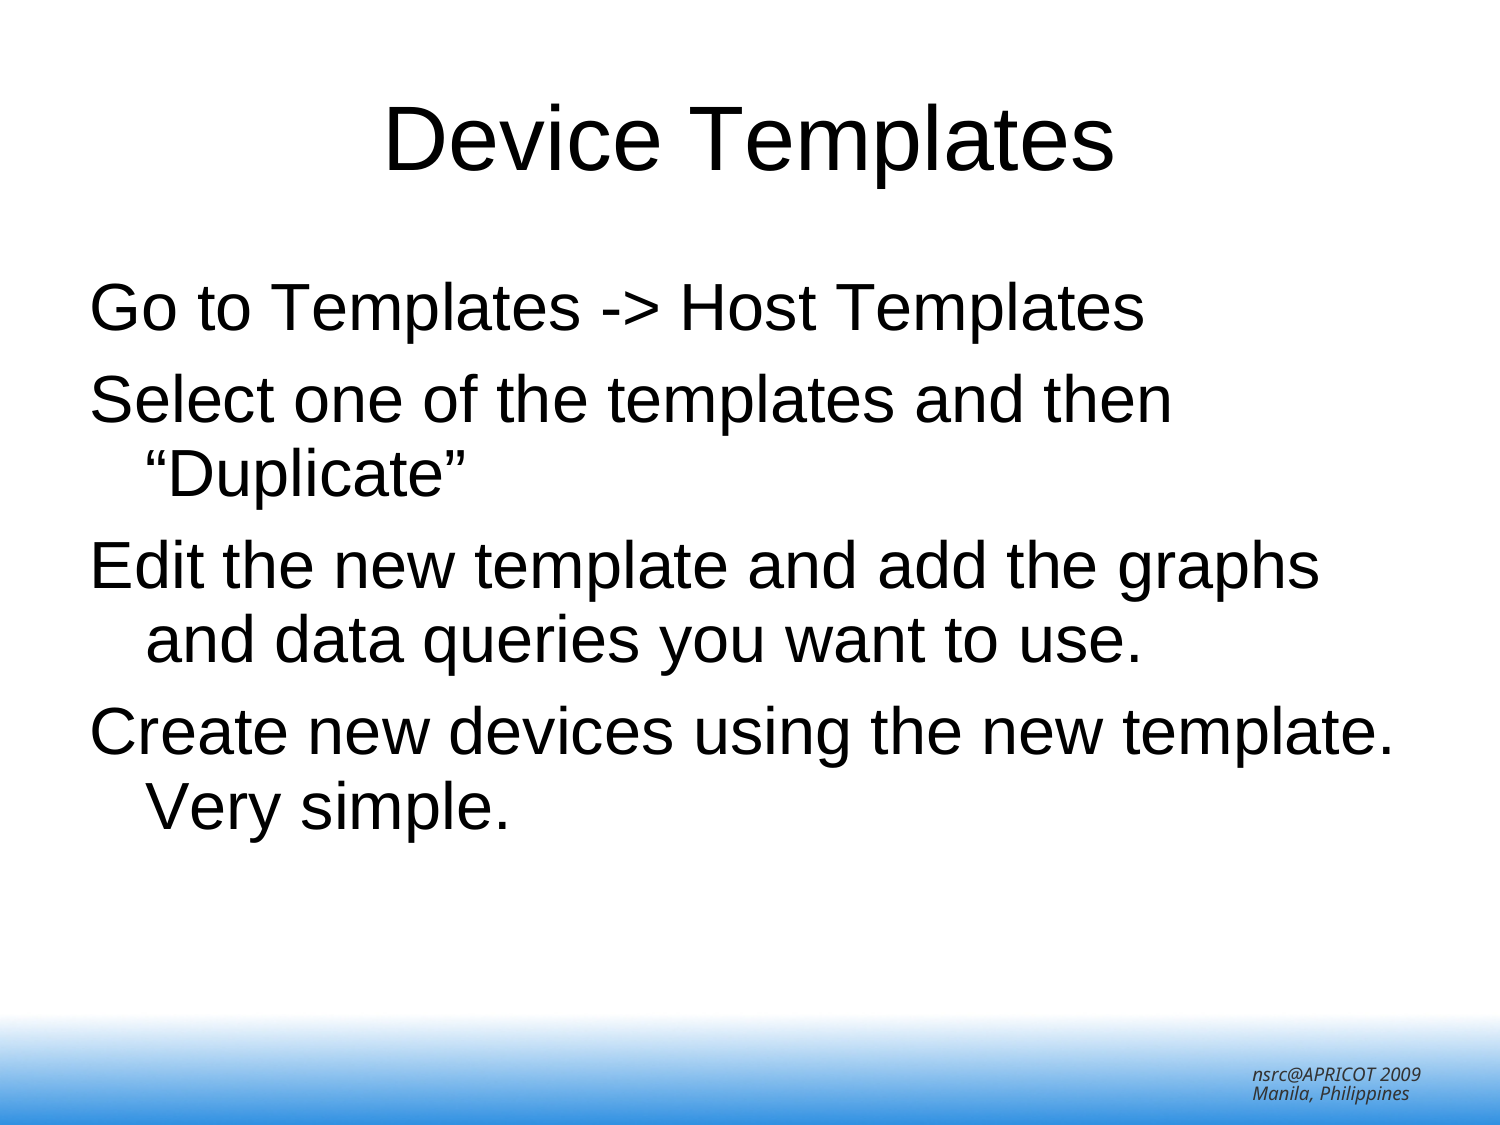

# Device Templates
Go to Templates -> Host Templates
Select one of the templates and then “Duplicate”
Edit the new template and add the graphs and data queries you want to use.
Create new devices using the new template. Very simple.